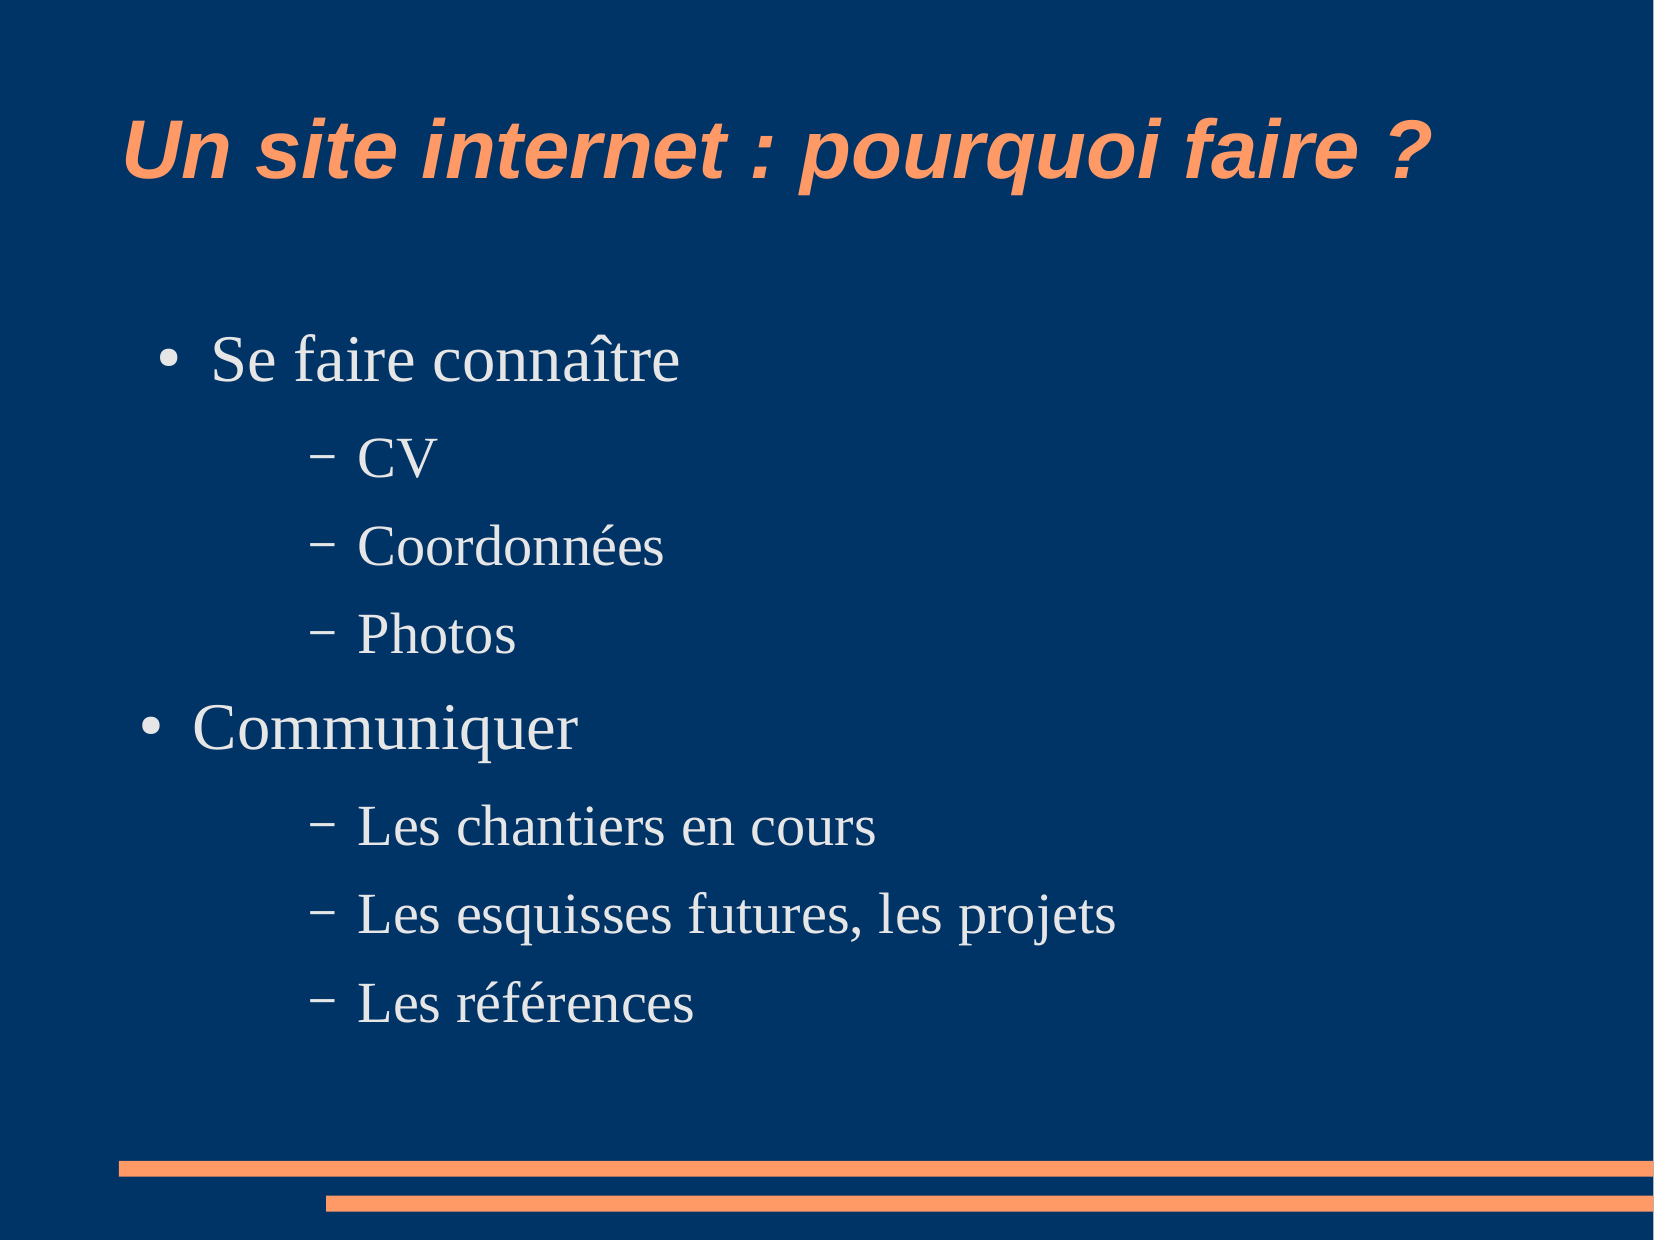

# Un site internet : pourquoi faire ?
Se faire connaître
CV
Coordonnées
Photos
Communiquer
Les chantiers en cours
Les esquisses futures, les projets
Les références